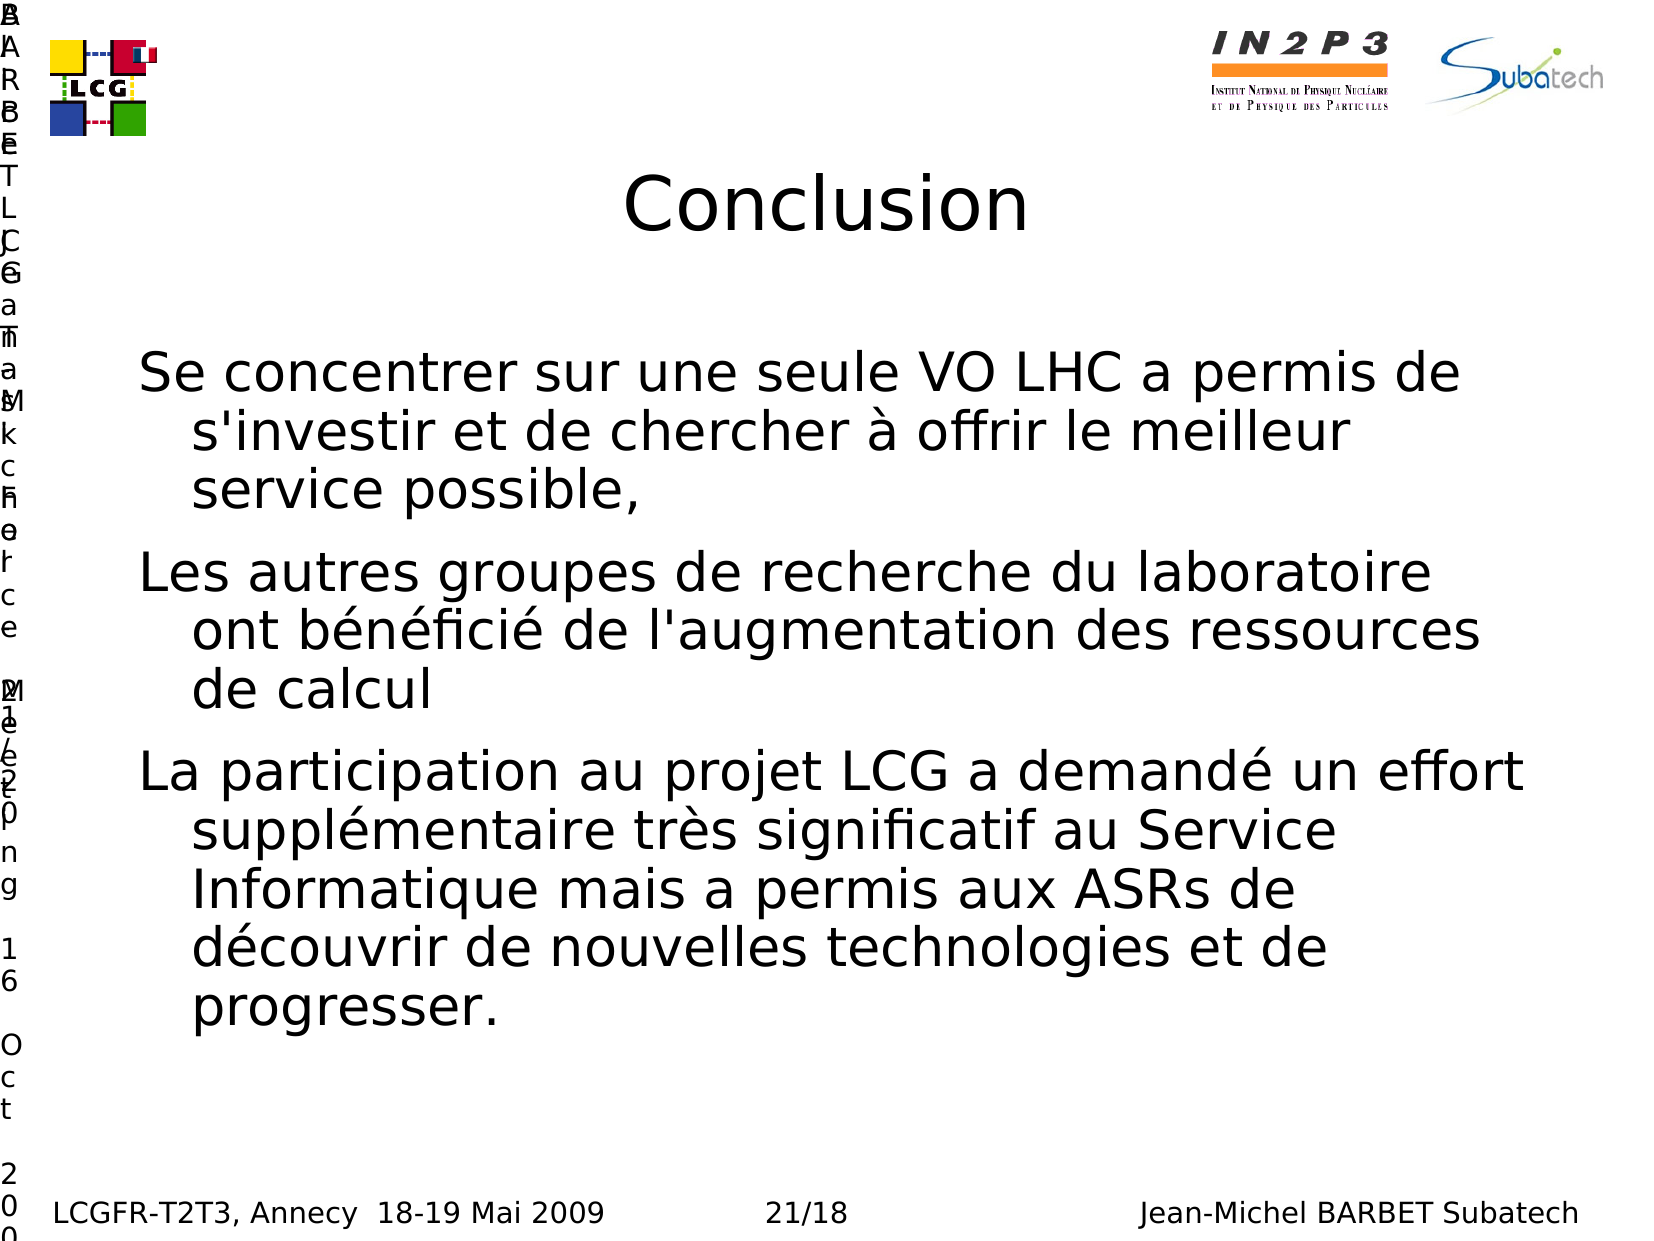

# Conclusion
Se concentrer sur une seule VO LHC a permis de s'investir et de chercher à offrir le meilleur service possible,
Les autres groupes de recherche du laboratoire ont bénéficié de l'augmentation des ressources de calcul
La participation au projet LCG a demandé un effort supplémentaire très significatif au Service Informatique mais a permis aux ASRs de découvrir de nouvelles technologies et de progresser.